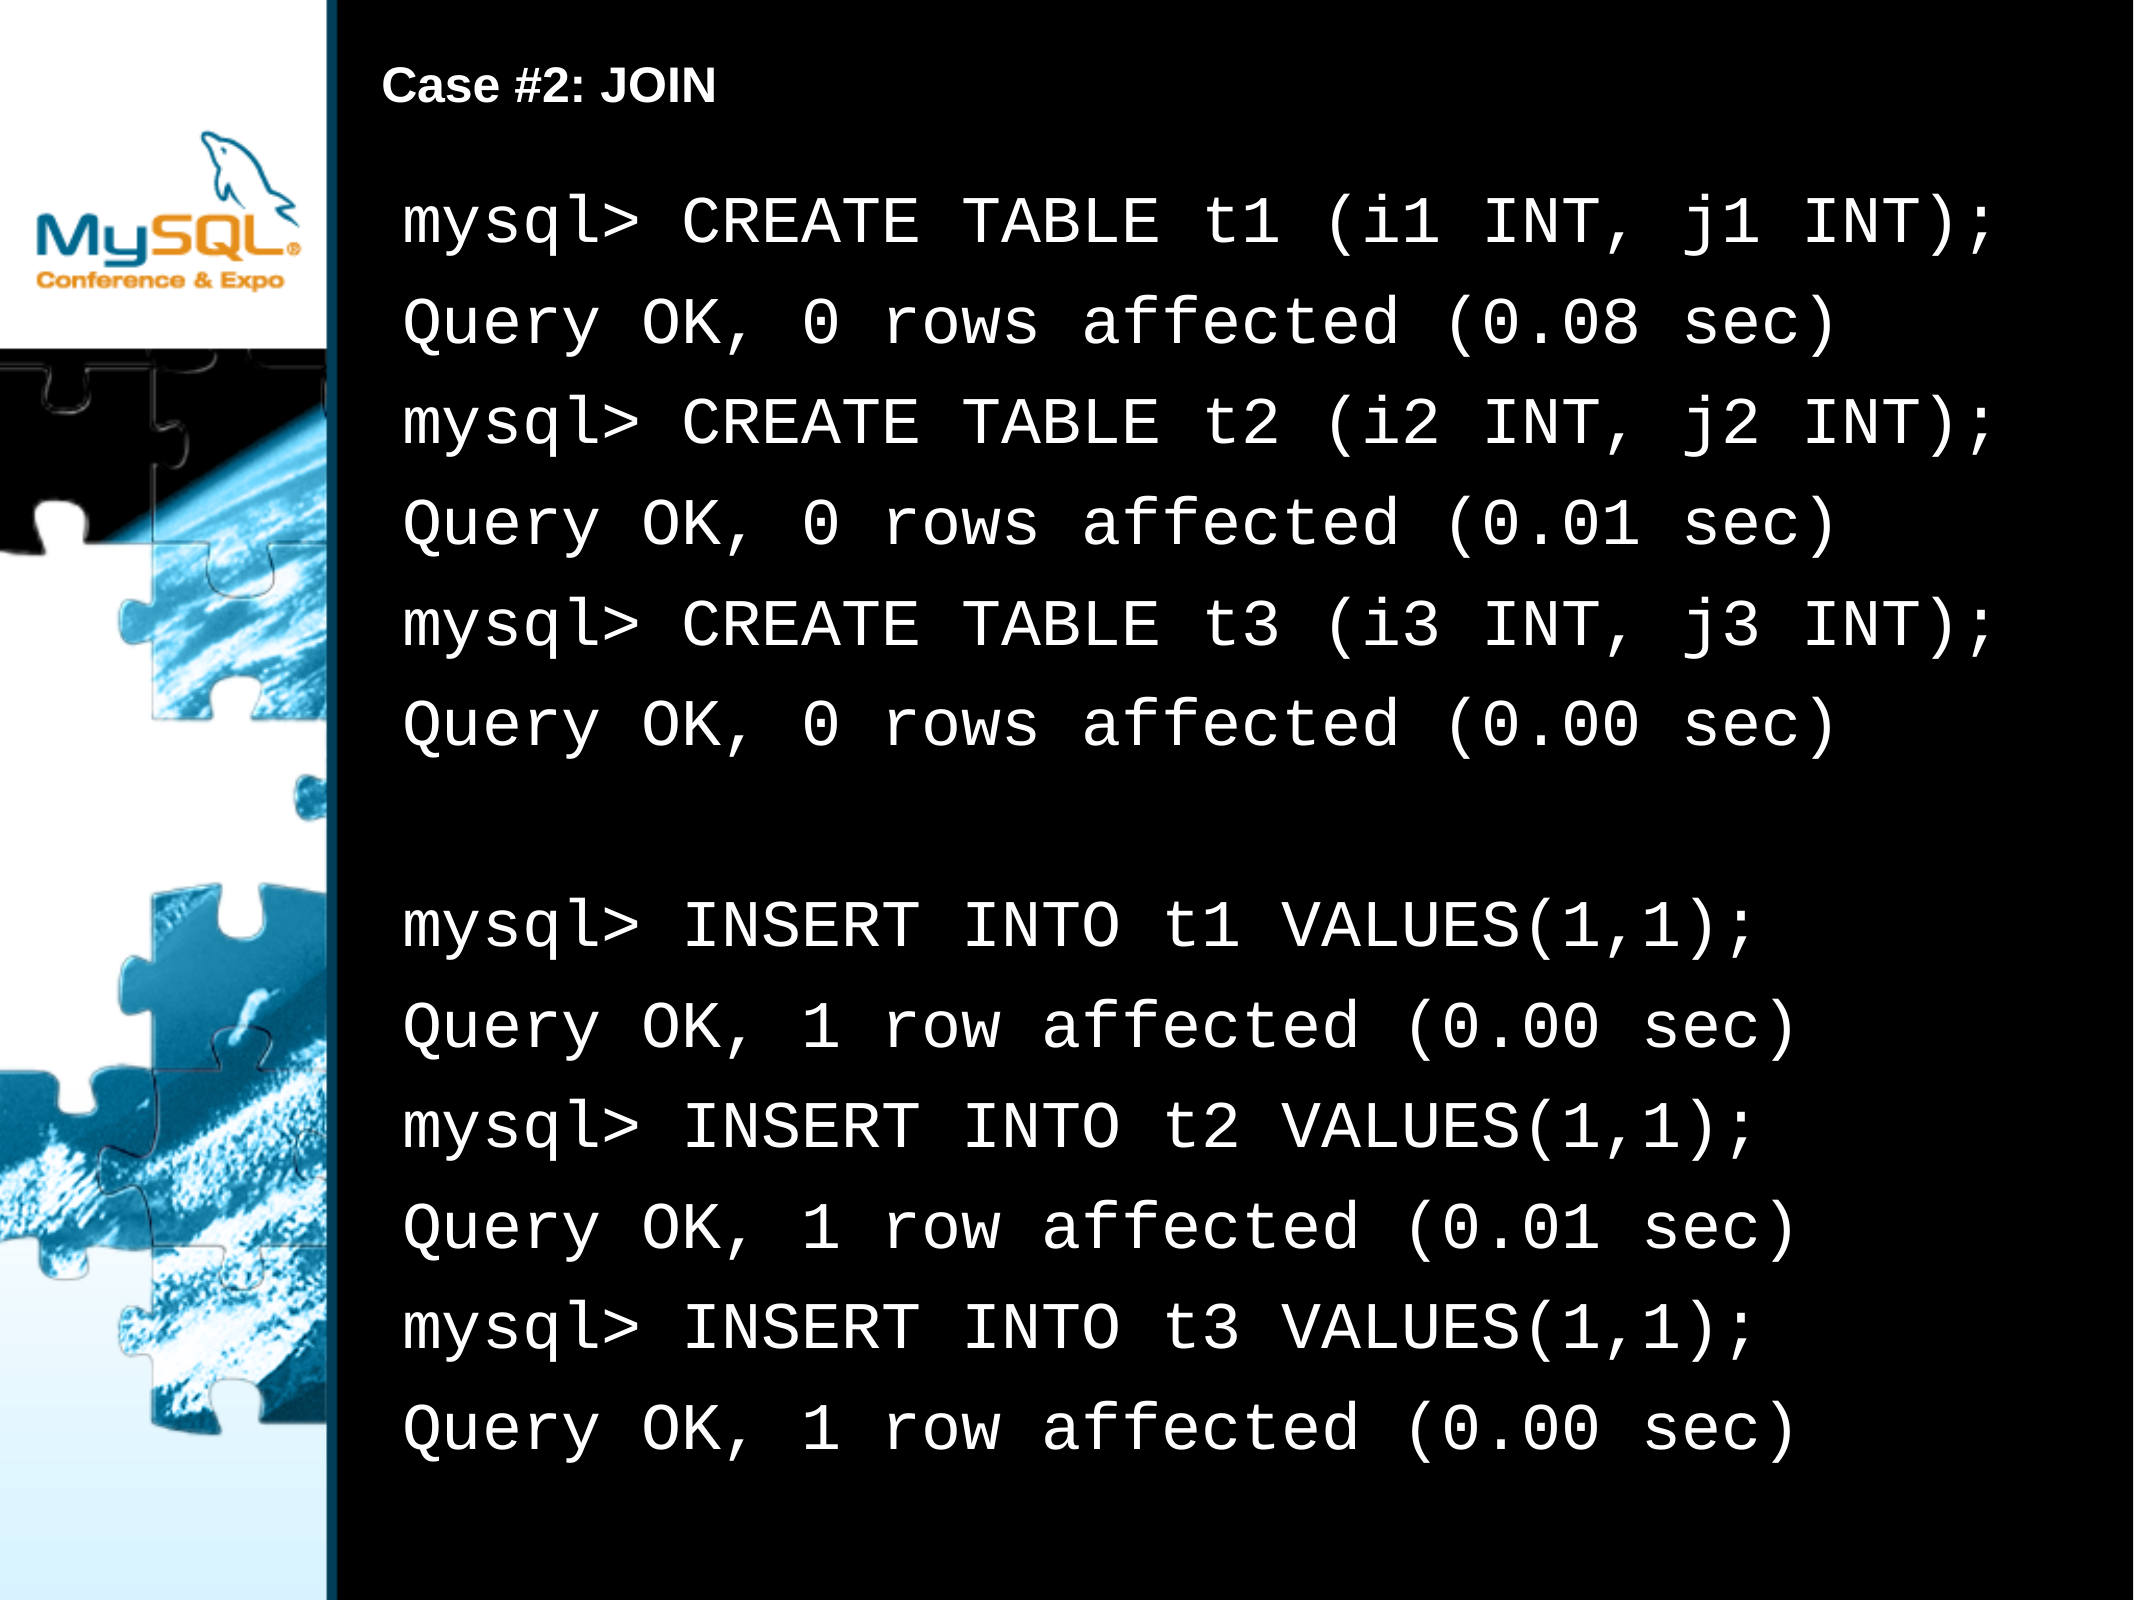

# Case #2: JOIN
mysql> CREATE TABLE t1 (i1 INT, j1 INT);
Query OK, 0 rows affected (0.08 sec)
mysql> CREATE TABLE t2 (i2 INT, j2 INT);
Query OK, 0 rows affected (0.01 sec)
mysql> CREATE TABLE t3 (i3 INT, j3 INT);
Query OK, 0 rows affected (0.00 sec)
mysql> INSERT INTO t1 VALUES(1,1);
Query OK, 1 row affected (0.00 sec)
mysql> INSERT INTO t2 VALUES(1,1);
Query OK, 1 row affected (0.01 sec)
mysql> INSERT INTO t3 VALUES(1,1);
Query OK, 1 row affected (0.00 sec)